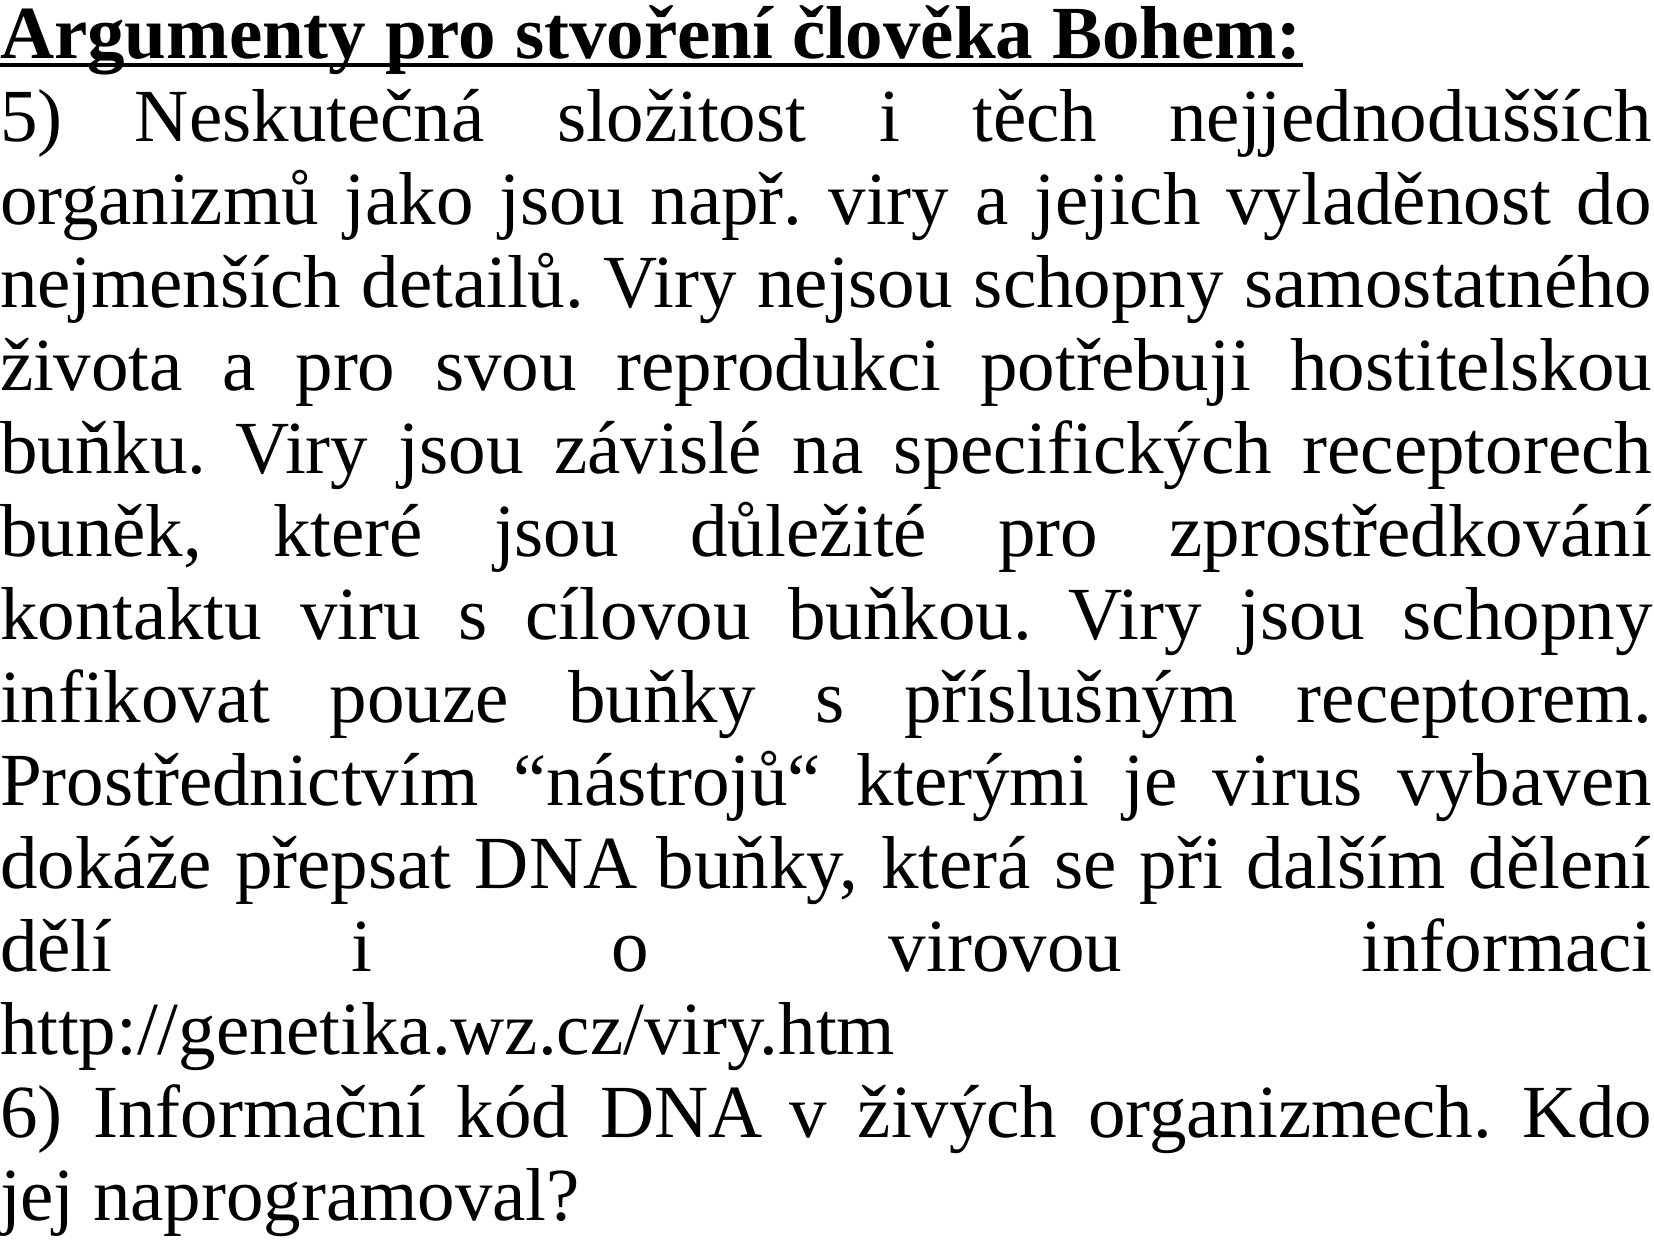

# Argumenty pro stvoření člověka Bohem:
5) Neskutečná složitost i těch nejjednodušších organizmů jako jsou např. viry a jejich vyladěnost do nejmenších detailů. Viry nejsou schopny samostatného života a pro svou reprodukci potřebuji hostitelskou buňku. Viry jsou závislé na specifických receptorech buněk, které jsou důležité pro zprostředkování kontaktu viru s cílovou buňkou. Viry jsou schopny infikovat pouze buňky s příslušným receptorem. Prostřednictvím “nástrojů“ kterými je virus vybaven dokáže přepsat DNA buňky, která se při dalším dělení dělí i o virovou informaci http://genetika.wz.cz/viry.htm
6) Informační kód DNA v živých organizmech. Kdo jej naprogramoval?